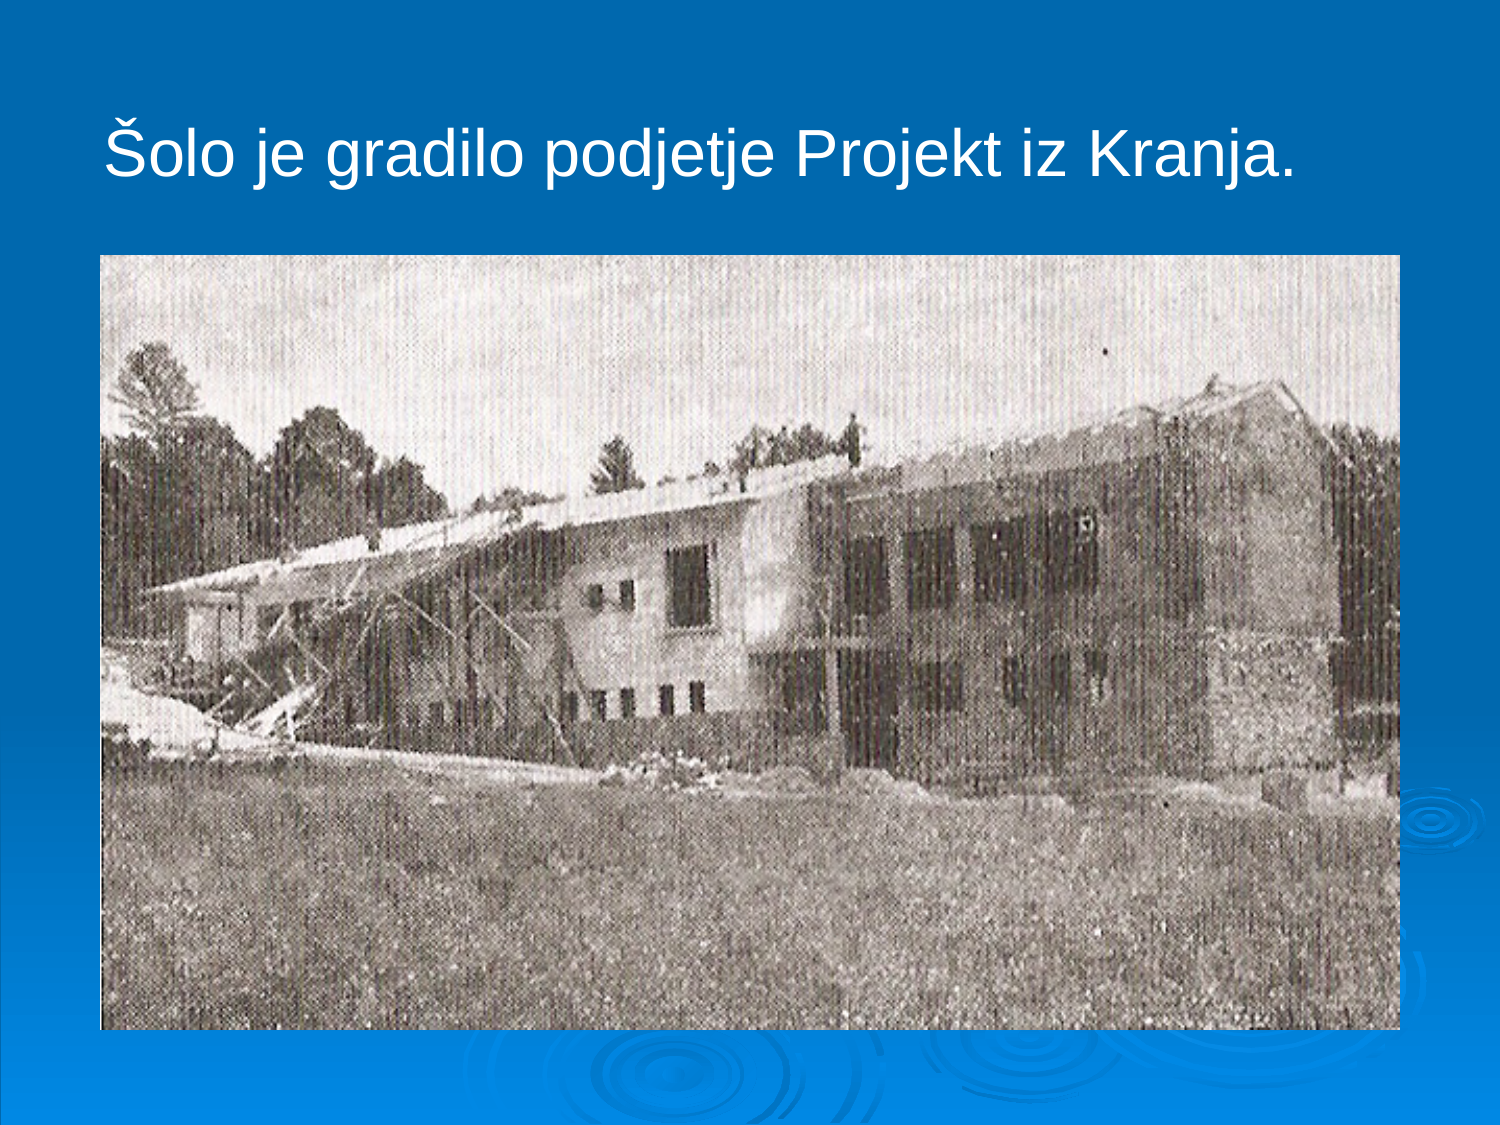

# Šolo je gradilo podjetje Projekt iz Kranja.